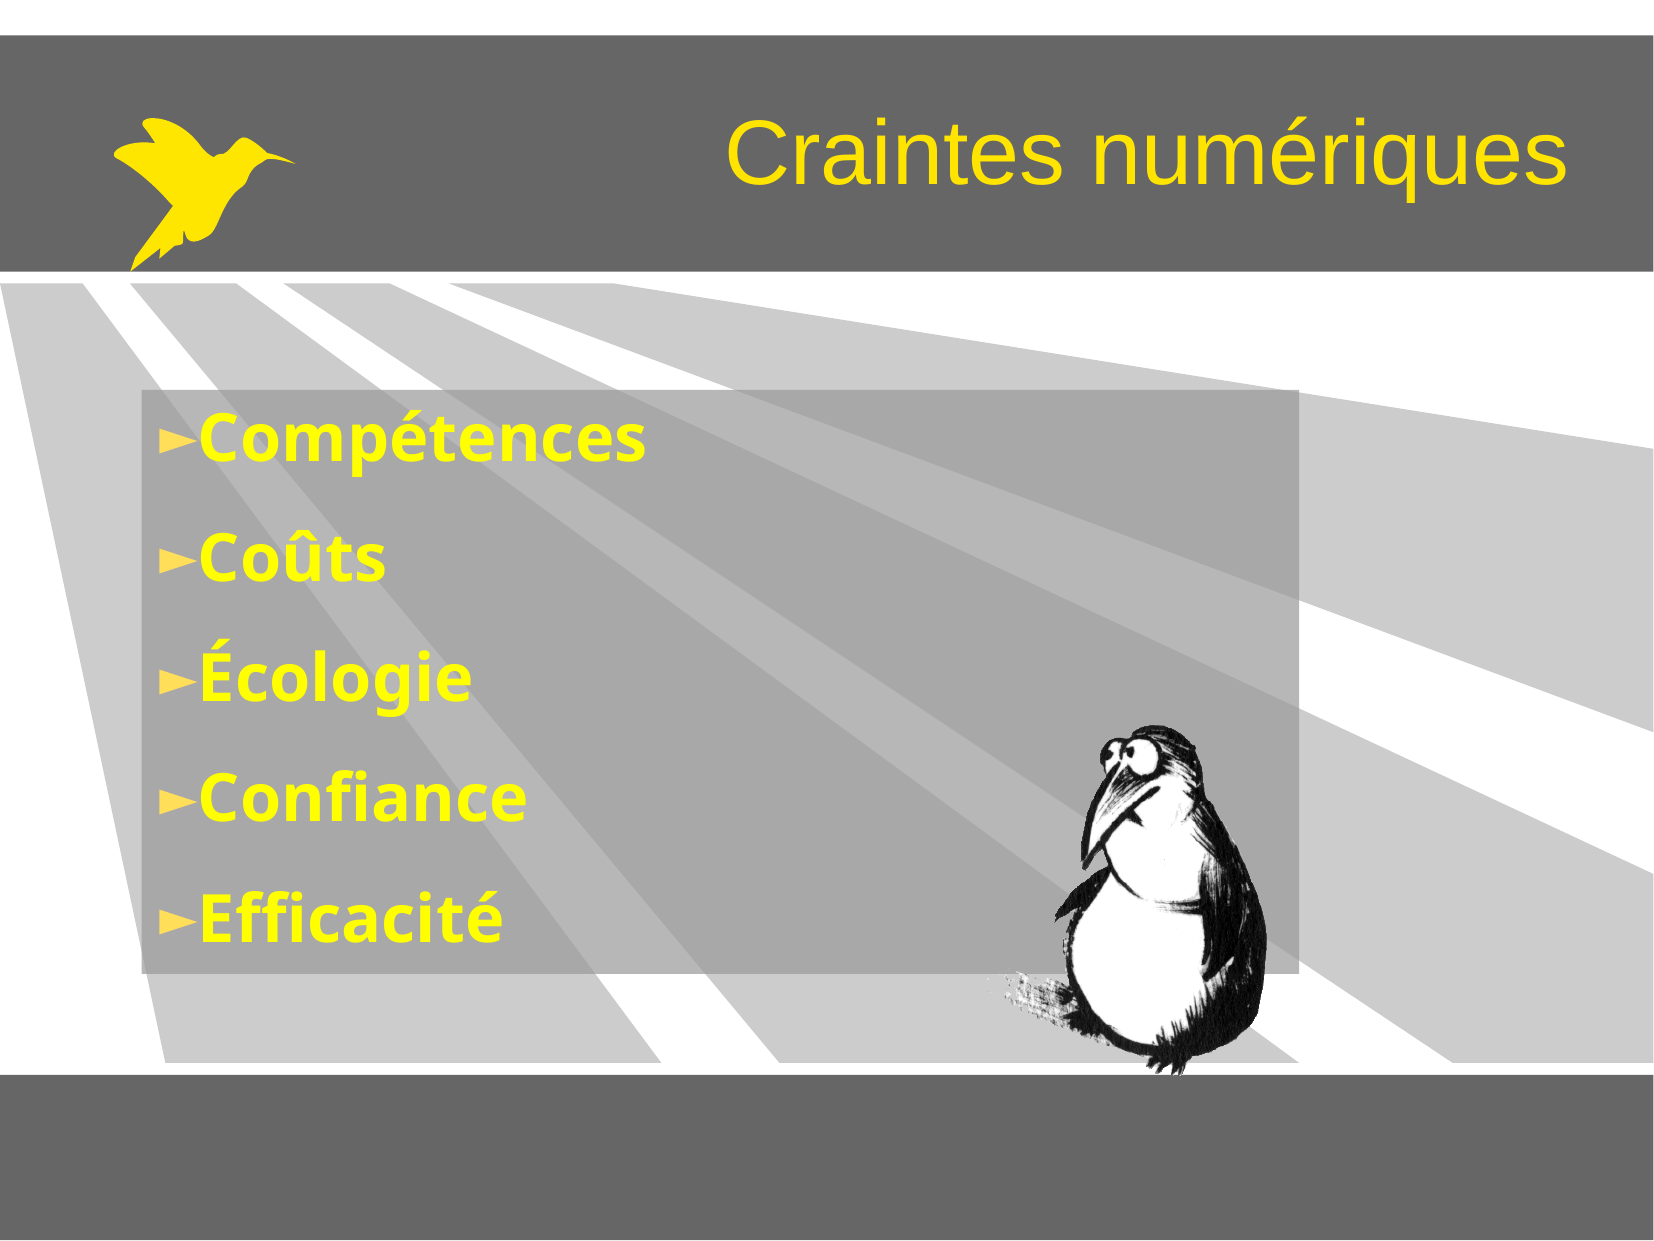

# Craintes numériques
Compétences
Coûts
Écologie
Confiance
Efficacité